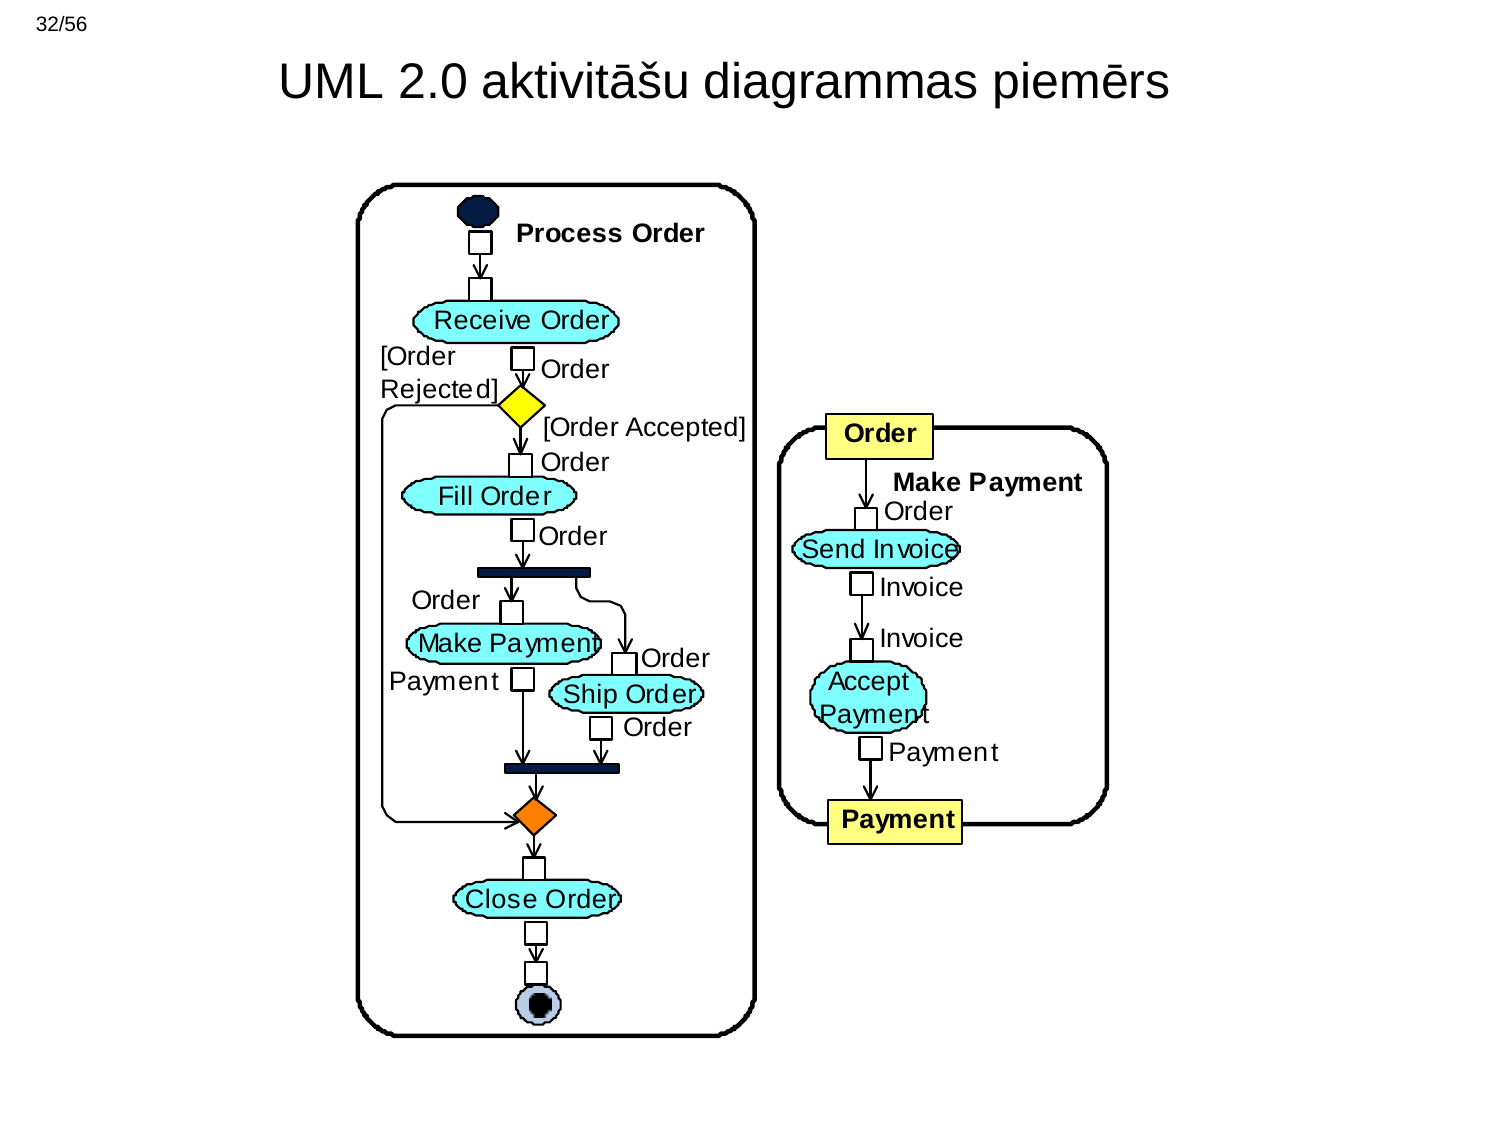

32
# UML 2.0 aktivitāšu diagrammas piemērs